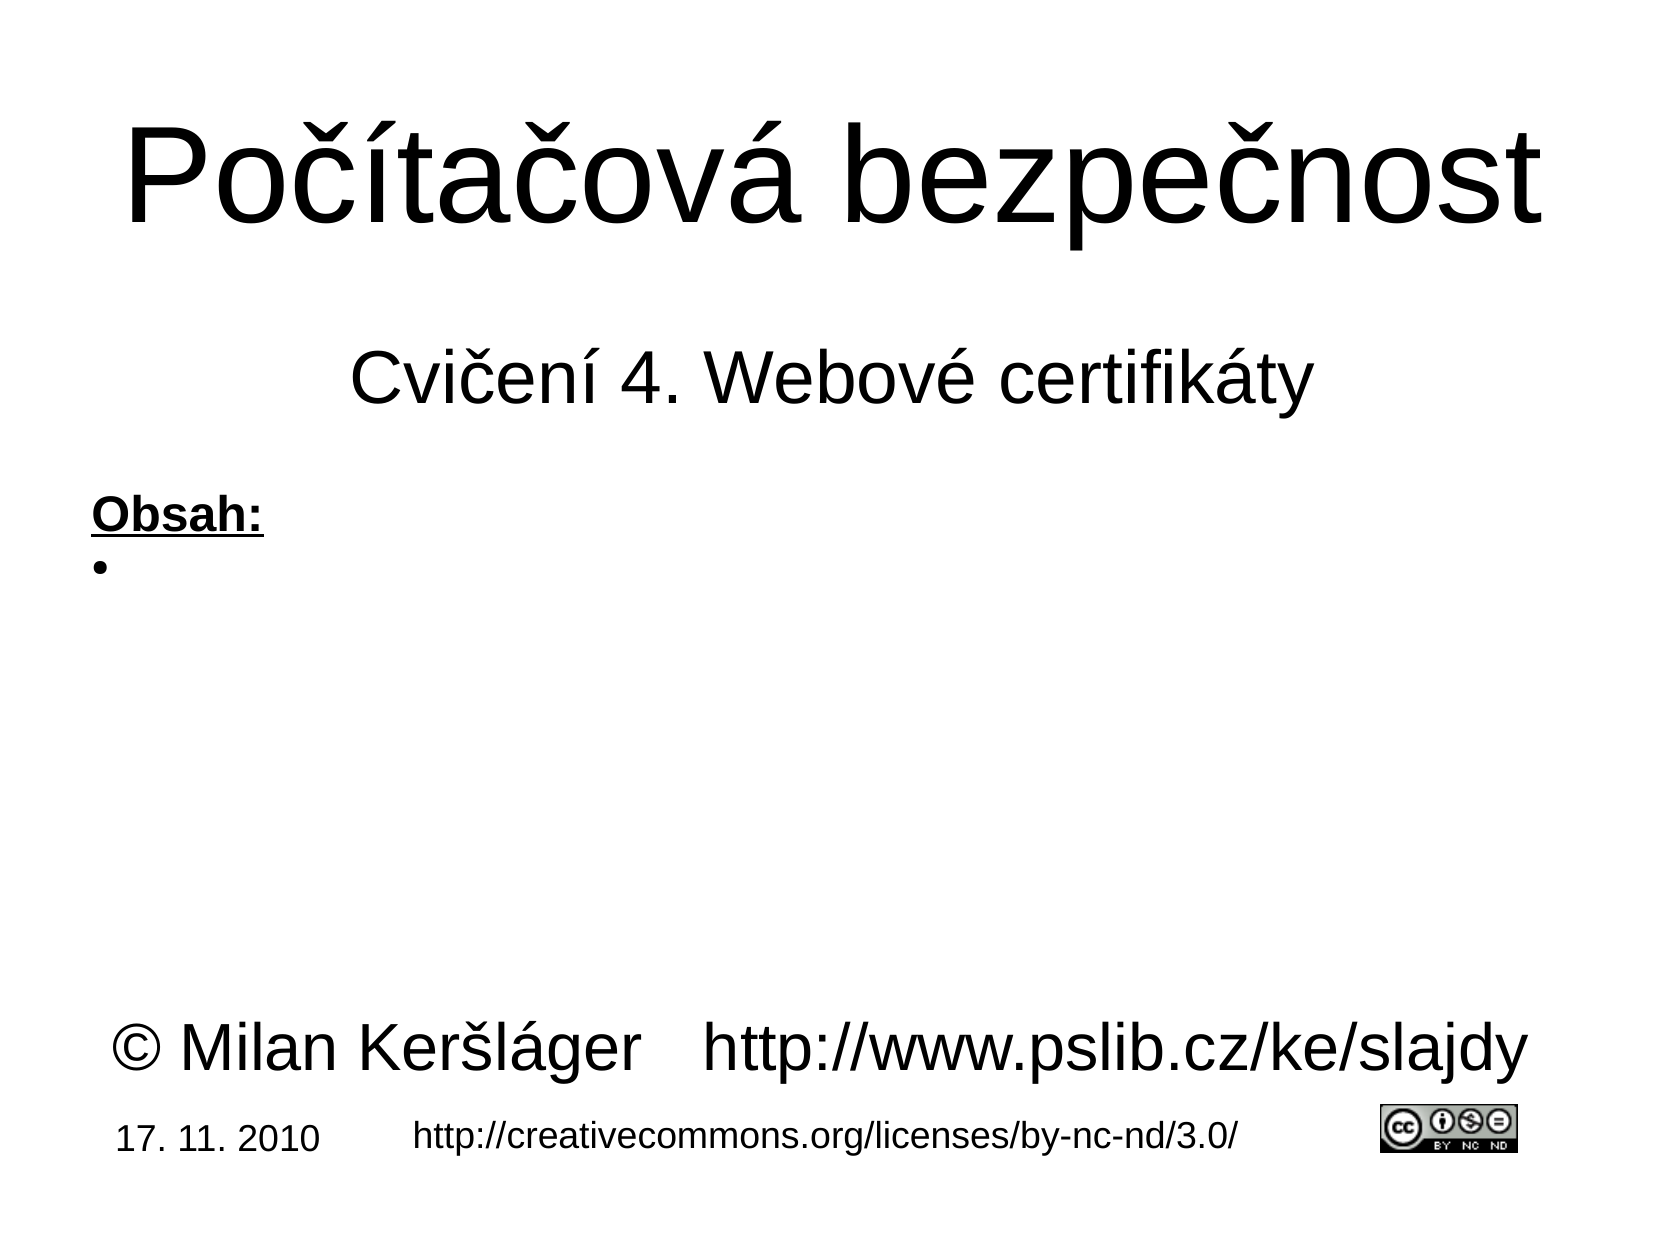

# Počítačová bezpečnost Cvičení 4. Webové certifikáty
Obsah:
© Milan Keršláger	http://www.pslib.cz/ke/slajdy
http://creativecommons.org/licenses/by-nc-nd/3.0/
17. 11. 2010